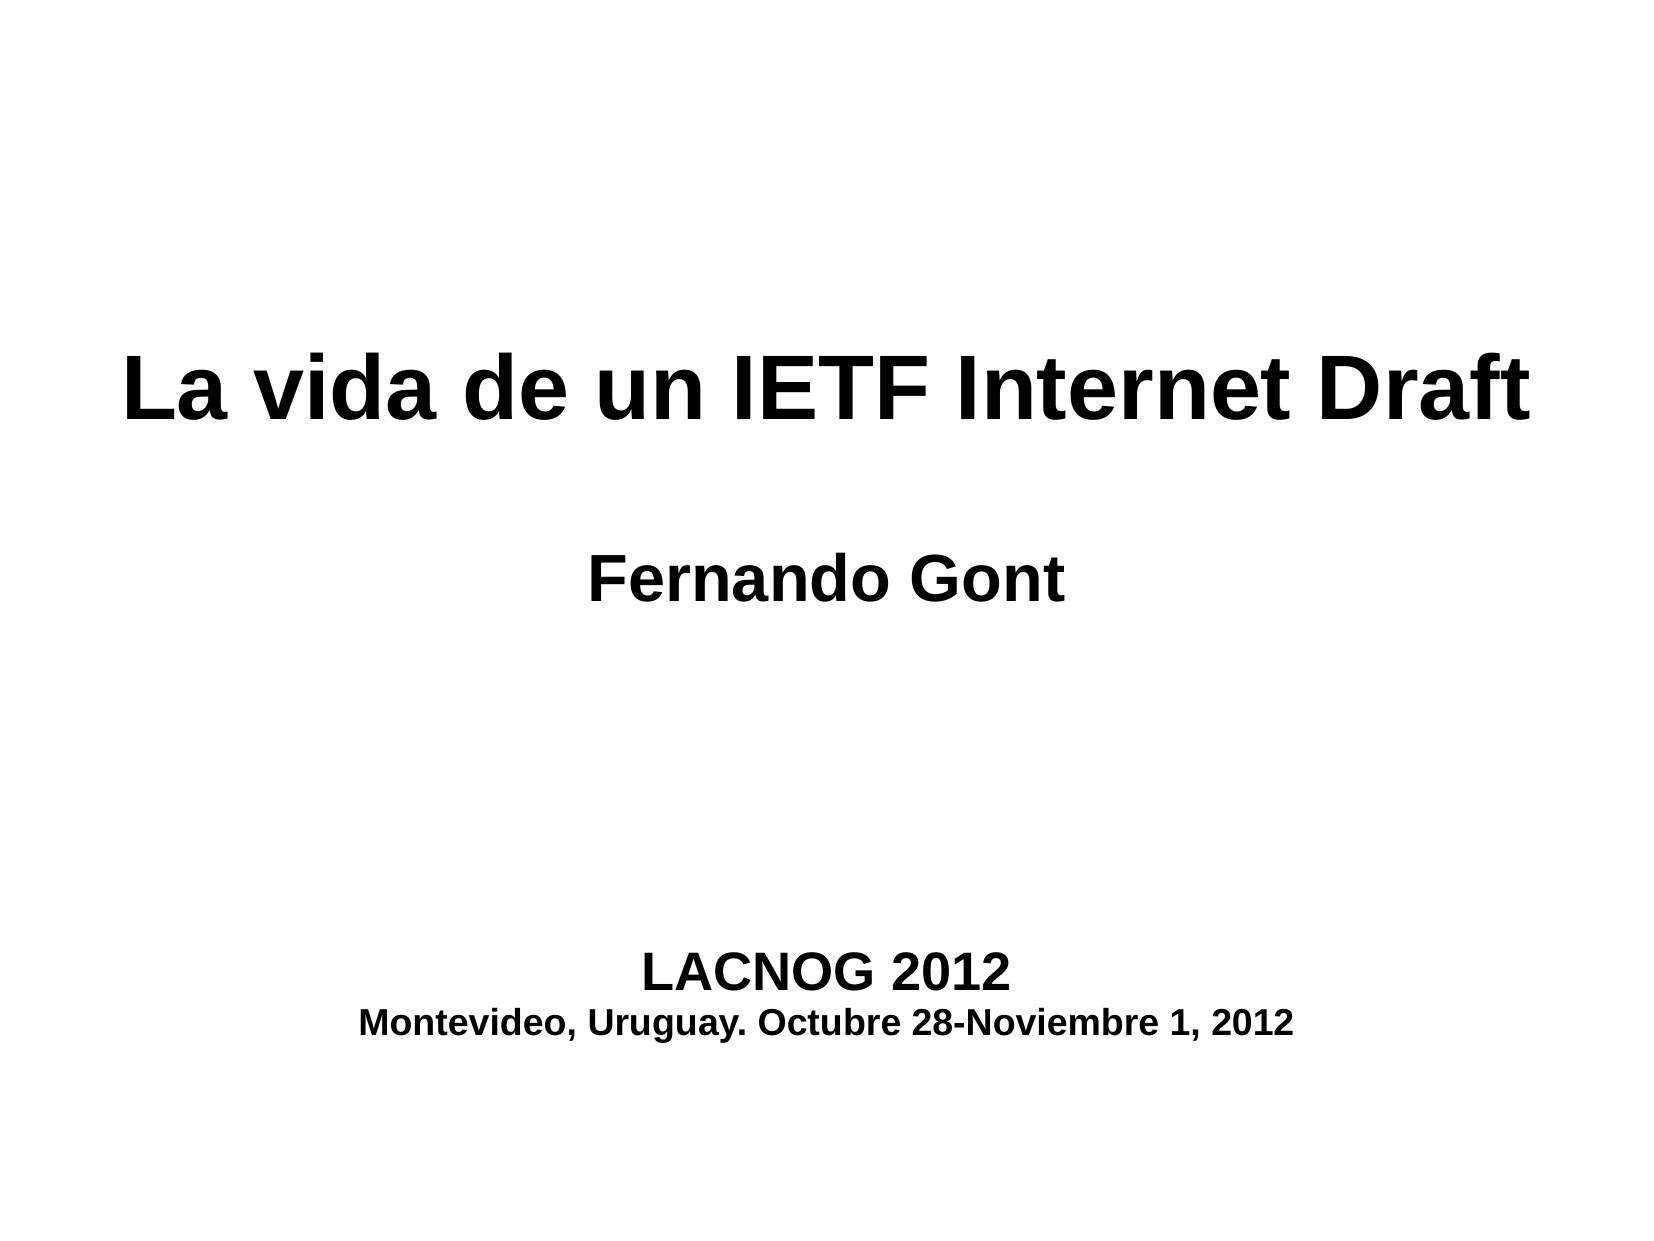

# La vida de un IETF Internet Draft
Fernando Gont
LACNOG 2012
Montevideo, Uruguay. Octubre 28-Noviembre 1, 2012